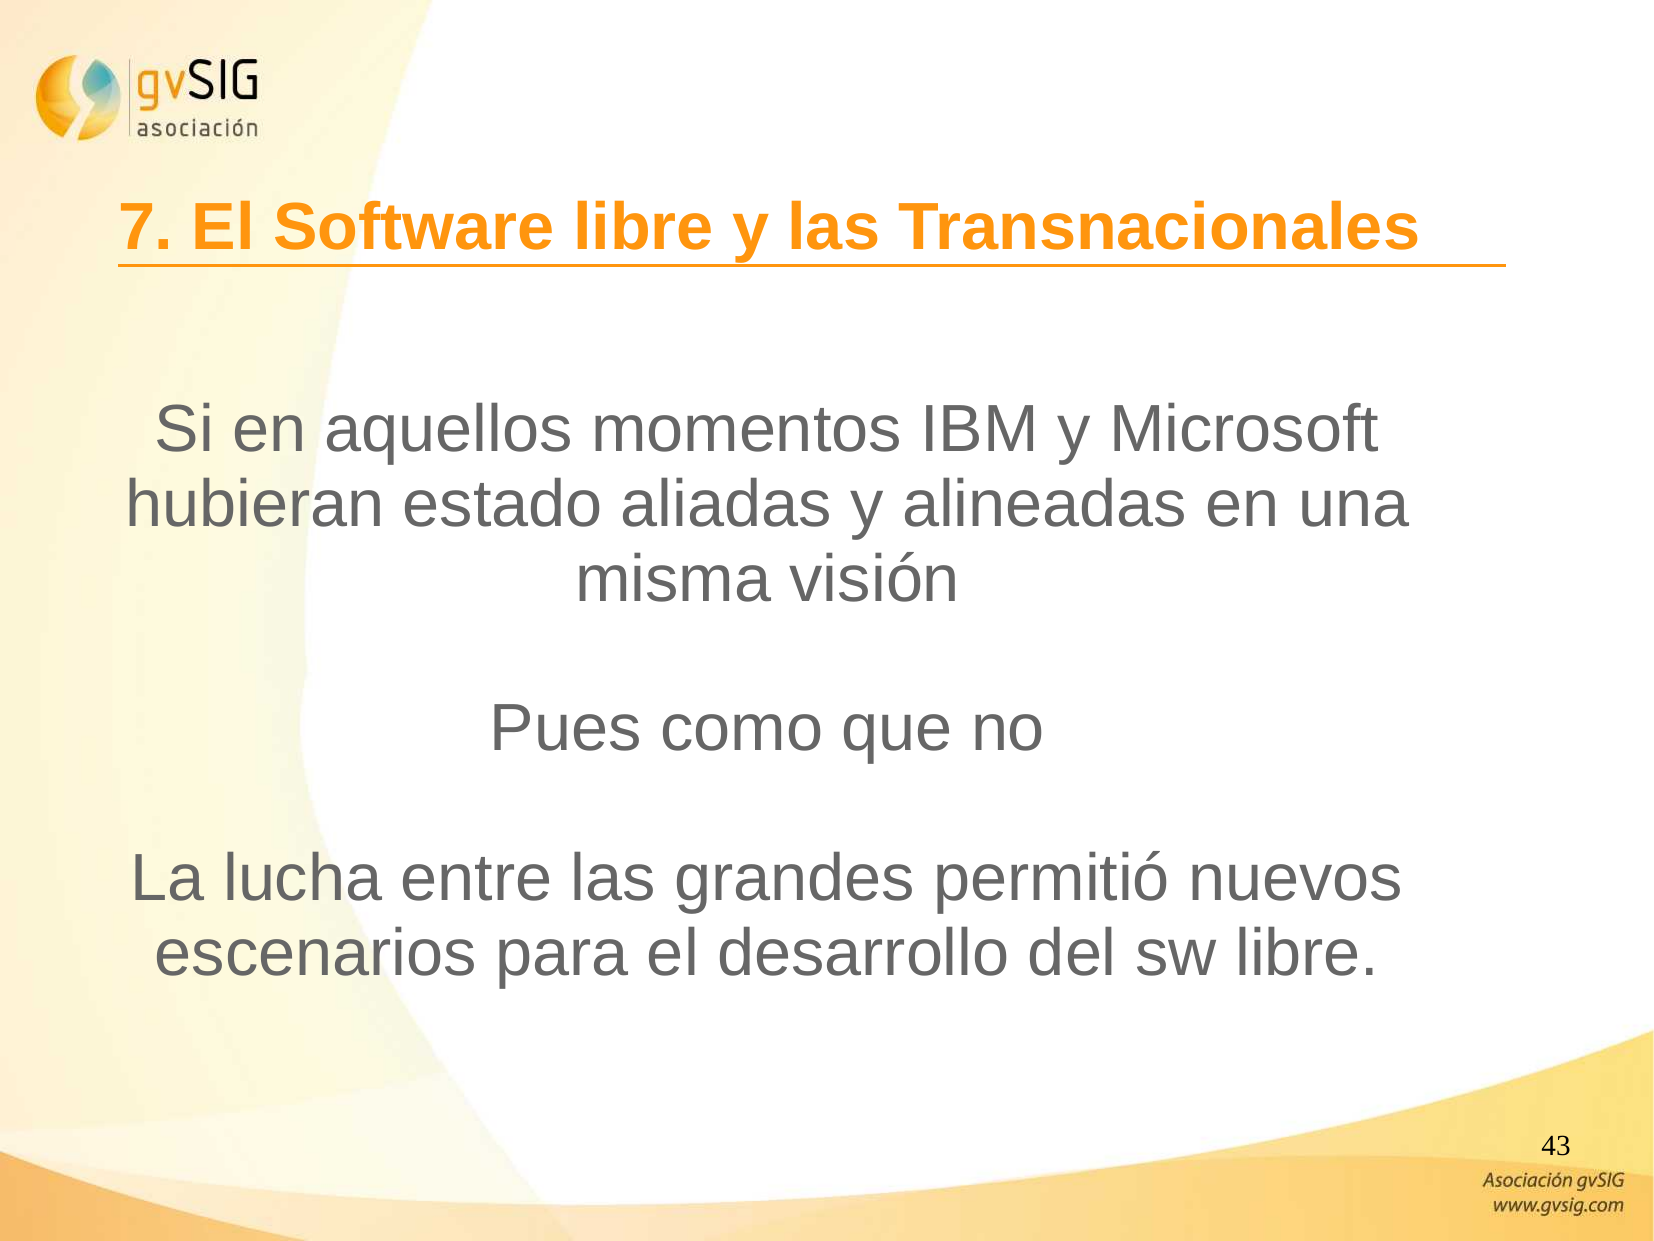

# 7. El Software libre y las Transnacionales
Si en aquellos momentos IBM y Microsoft hubieran estado aliadas y alineadas en una misma visión
Pues como que no
La lucha entre las grandes permitió nuevos escenarios para el desarrollo del sw libre.
43